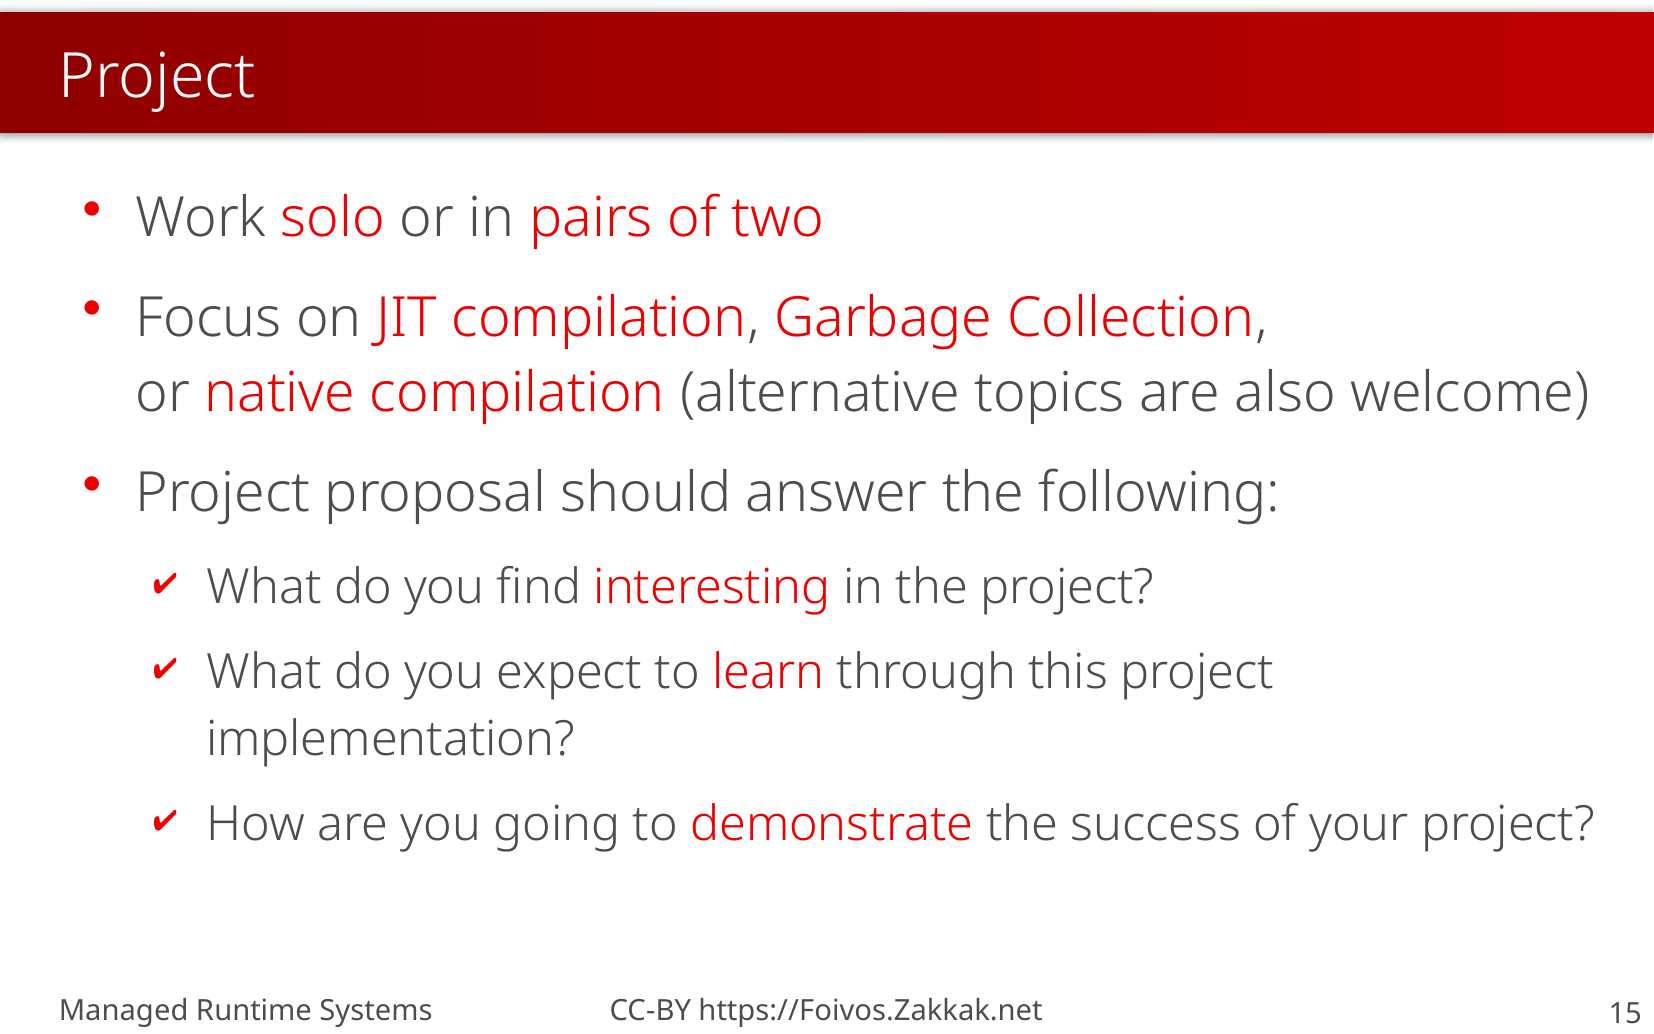

# Project
Work solo or in pairs of two
Focus on JIT compilation, Garbage Collection,
or native compilation (alternative topics are also welcome)
Project proposal should answer the following:
What do you find interesting in the project?
What do you expect to learn through this project implementation?
How are you going to demonstrate the success of your project?
Managed Runtime Systems
CC-BY https://Foivos.Zakkak.net
15